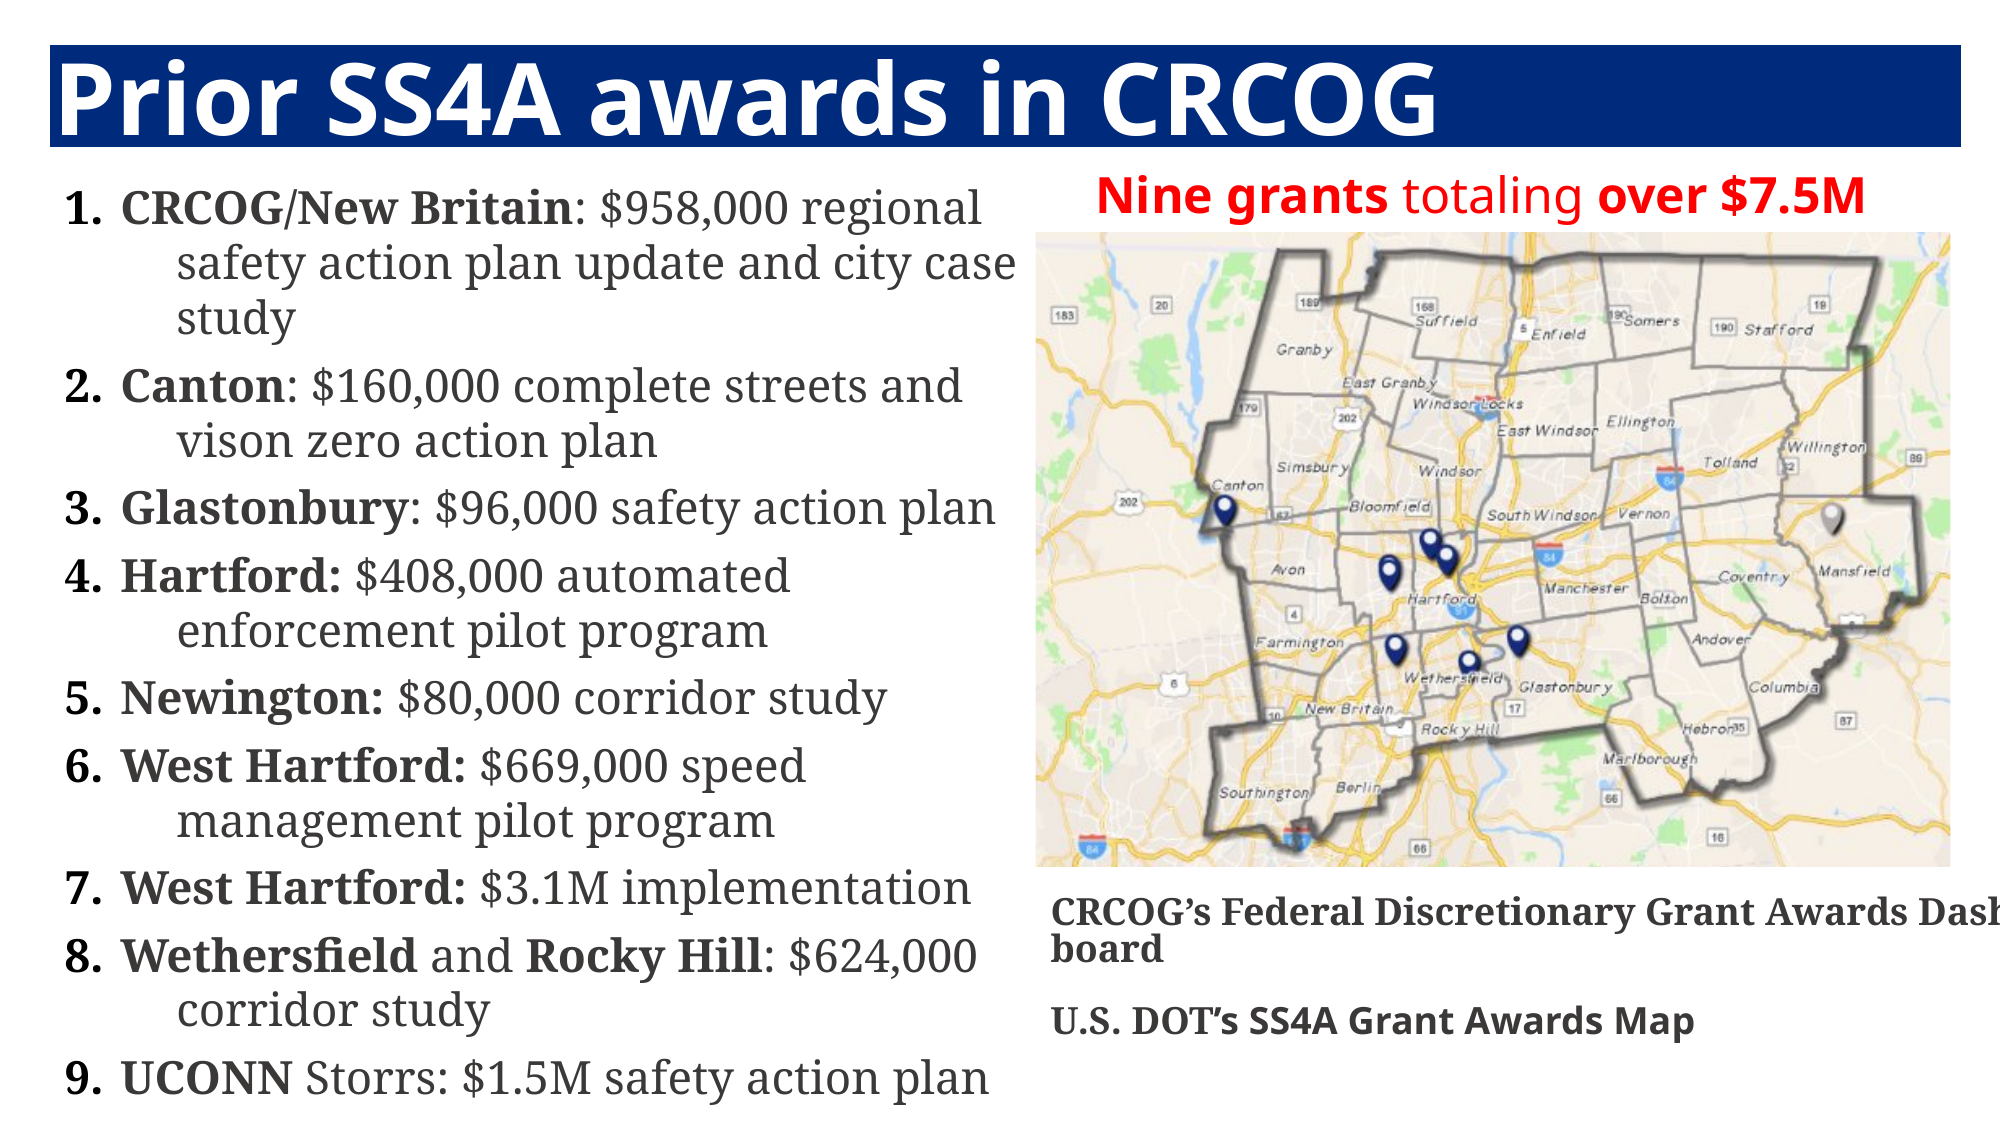

Prior SS4A awards in CRCOG
Nine grants totaling over $7.5M
CRCOG/New Britain: $958,000 regional safety action plan update and city case study
Canton: $160,000 complete streets and vison zero action plan
Glastonbury: $96,000 safety action plan
Hartford: $408,000 automated enforcement pilot program
Newington: $80,000 corridor study
West Hartford: $669,000 speed management pilot program
West Hartford: $3.1M implementation
Wethersfield and Rocky Hill: $624,000 corridor study
UCONN Storrs: $1.5M safety action plan
CRCOG’s Federal Discretionary Grant Awards Dashboard
U.S. DOT’s SS4A Grant Awards Map